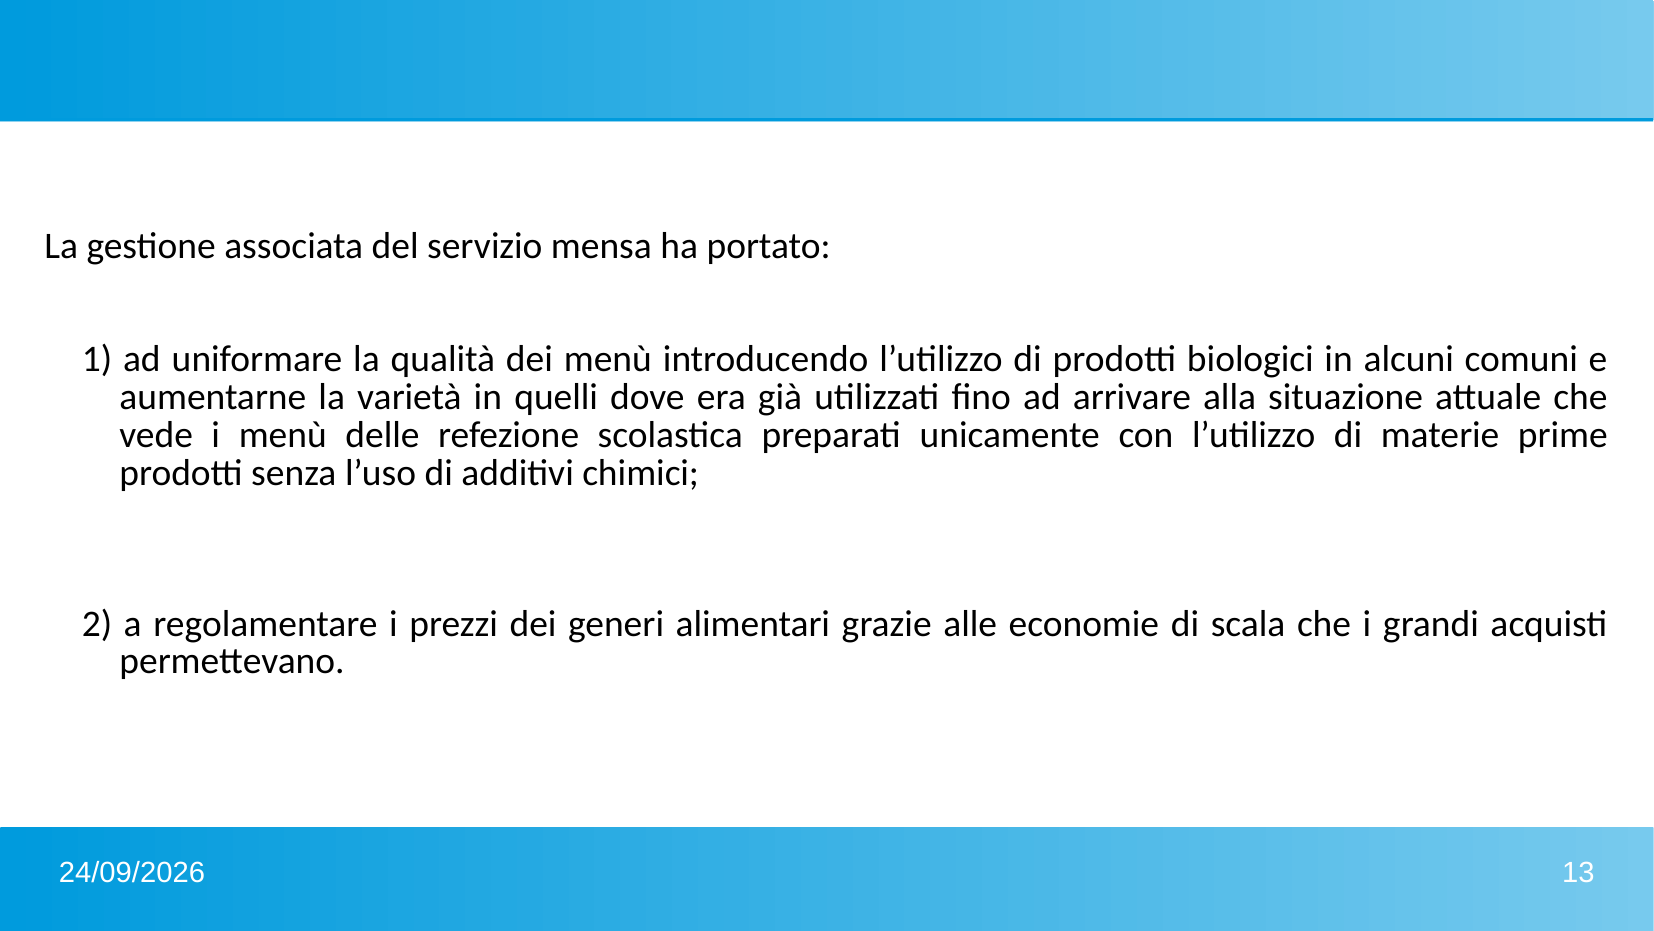

La gestione associata del servizio mensa ha portato:
1) ad uniformare la qualità dei menù introducendo l’utilizzo di prodotti biologici in alcuni comuni e aumentarne la varietà in quelli dove era già utilizzati fino ad arrivare alla situazione attuale che vede i menù delle refezione scolastica preparati unicamente con l’utilizzo di materie prime prodotti senza l’uso di additivi chimici;
2) a regolamentare i prezzi dei generi alimentari grazie alle economie di scala che i grandi acquisti permettevano.
13